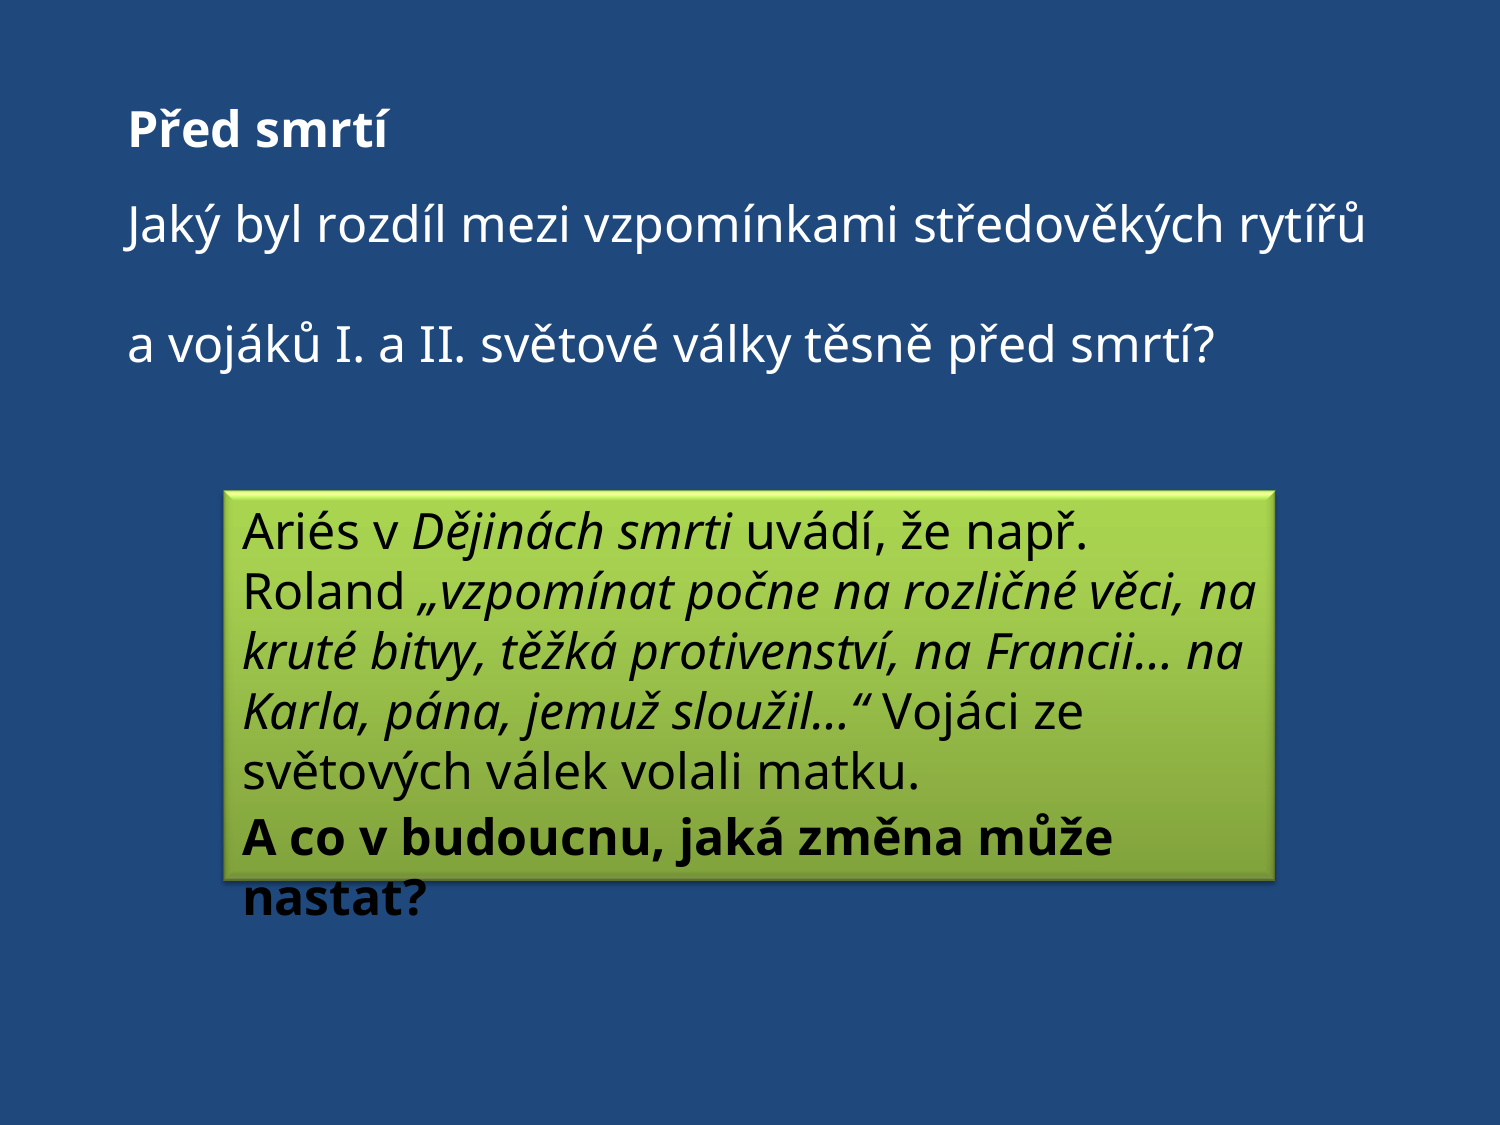

# Před smrtí Jaký byl rozdíl mezi vzpomínkami středověkých rytířů a vojáků I. a II. světové války těsně před smrtí?
Ariés v Dějinách smrti uvádí, že např. Roland „vzpomínat počne na rozličné věci, na kruté bitvy, těžká protivenství, na Francii… na Karla, pána, jemuž sloužil…“ Vojáci ze světových válek volali matku.
A co v budoucnu, jaká změna může nastat?